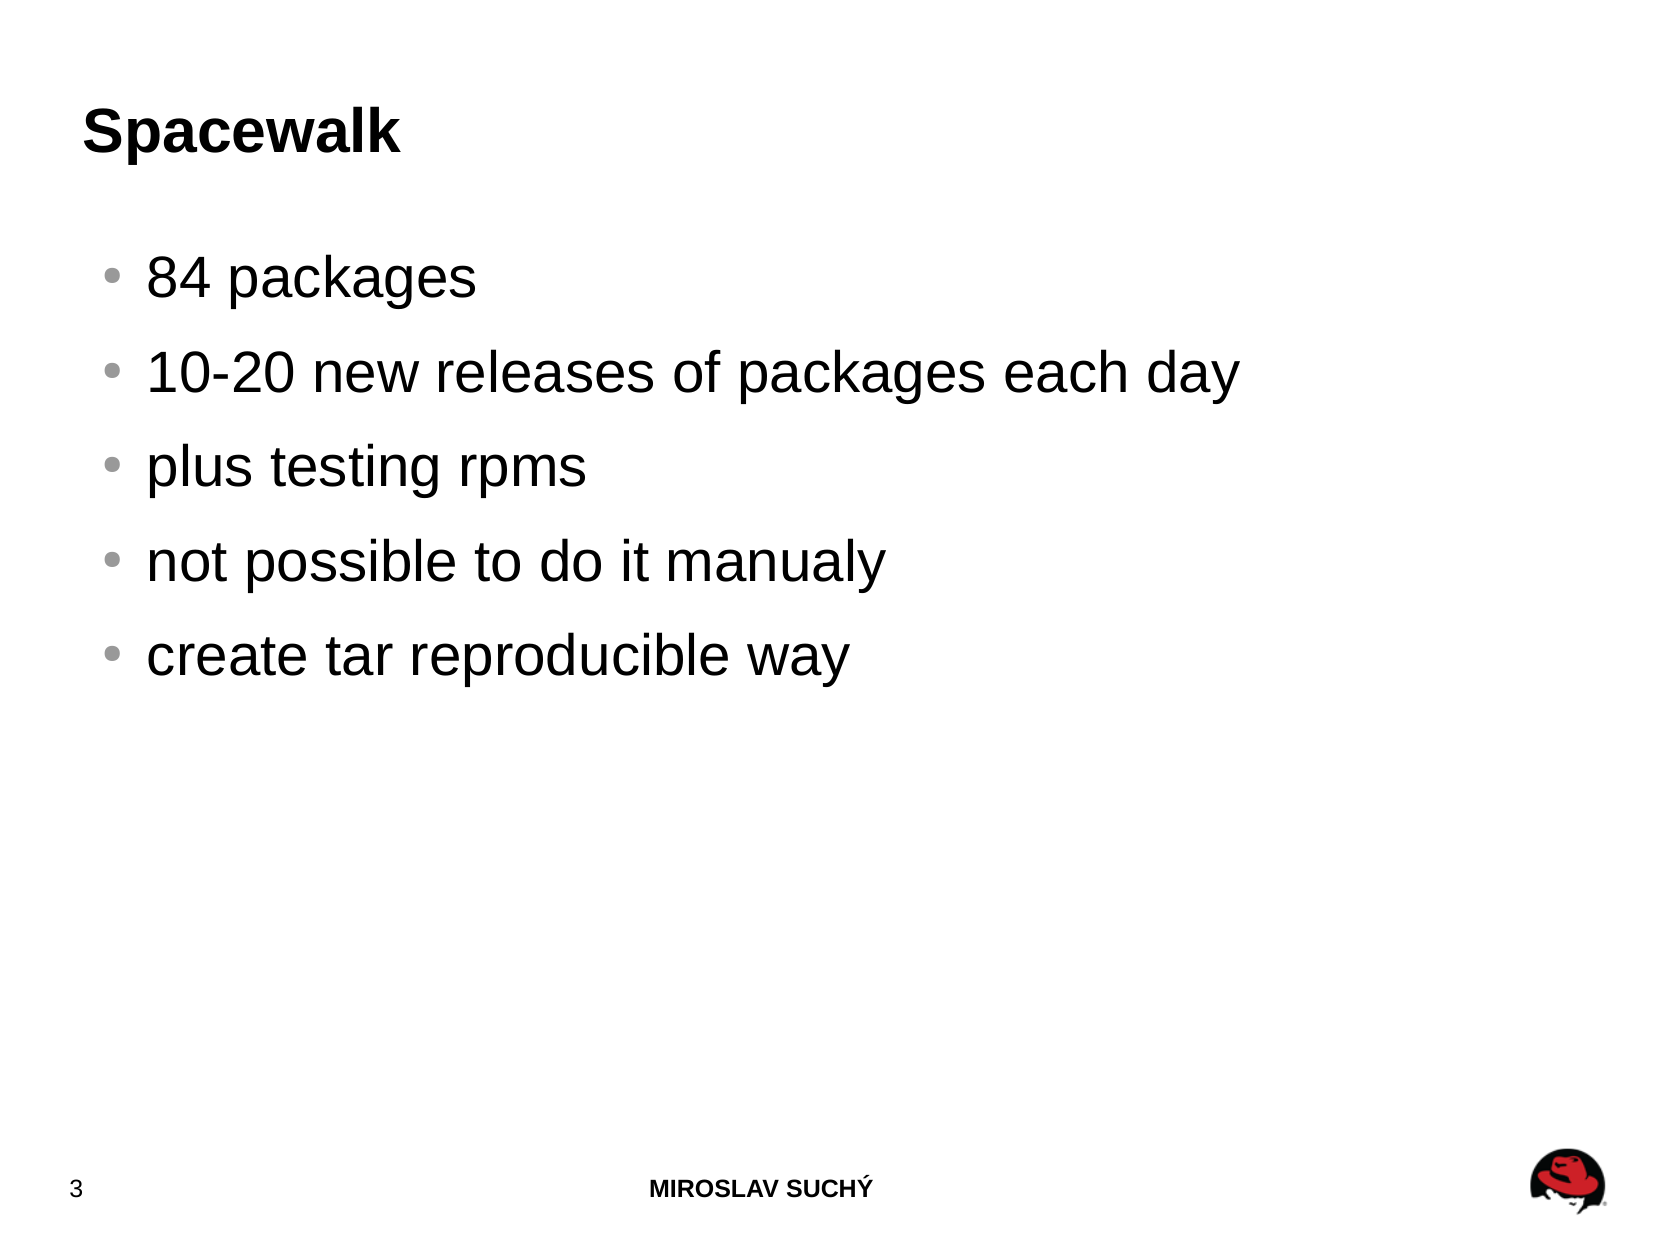

# Spacewalk
84 packages
10-20 new releases of packages each day
plus testing rpms
not possible to do it manualy
create tar reproducible way